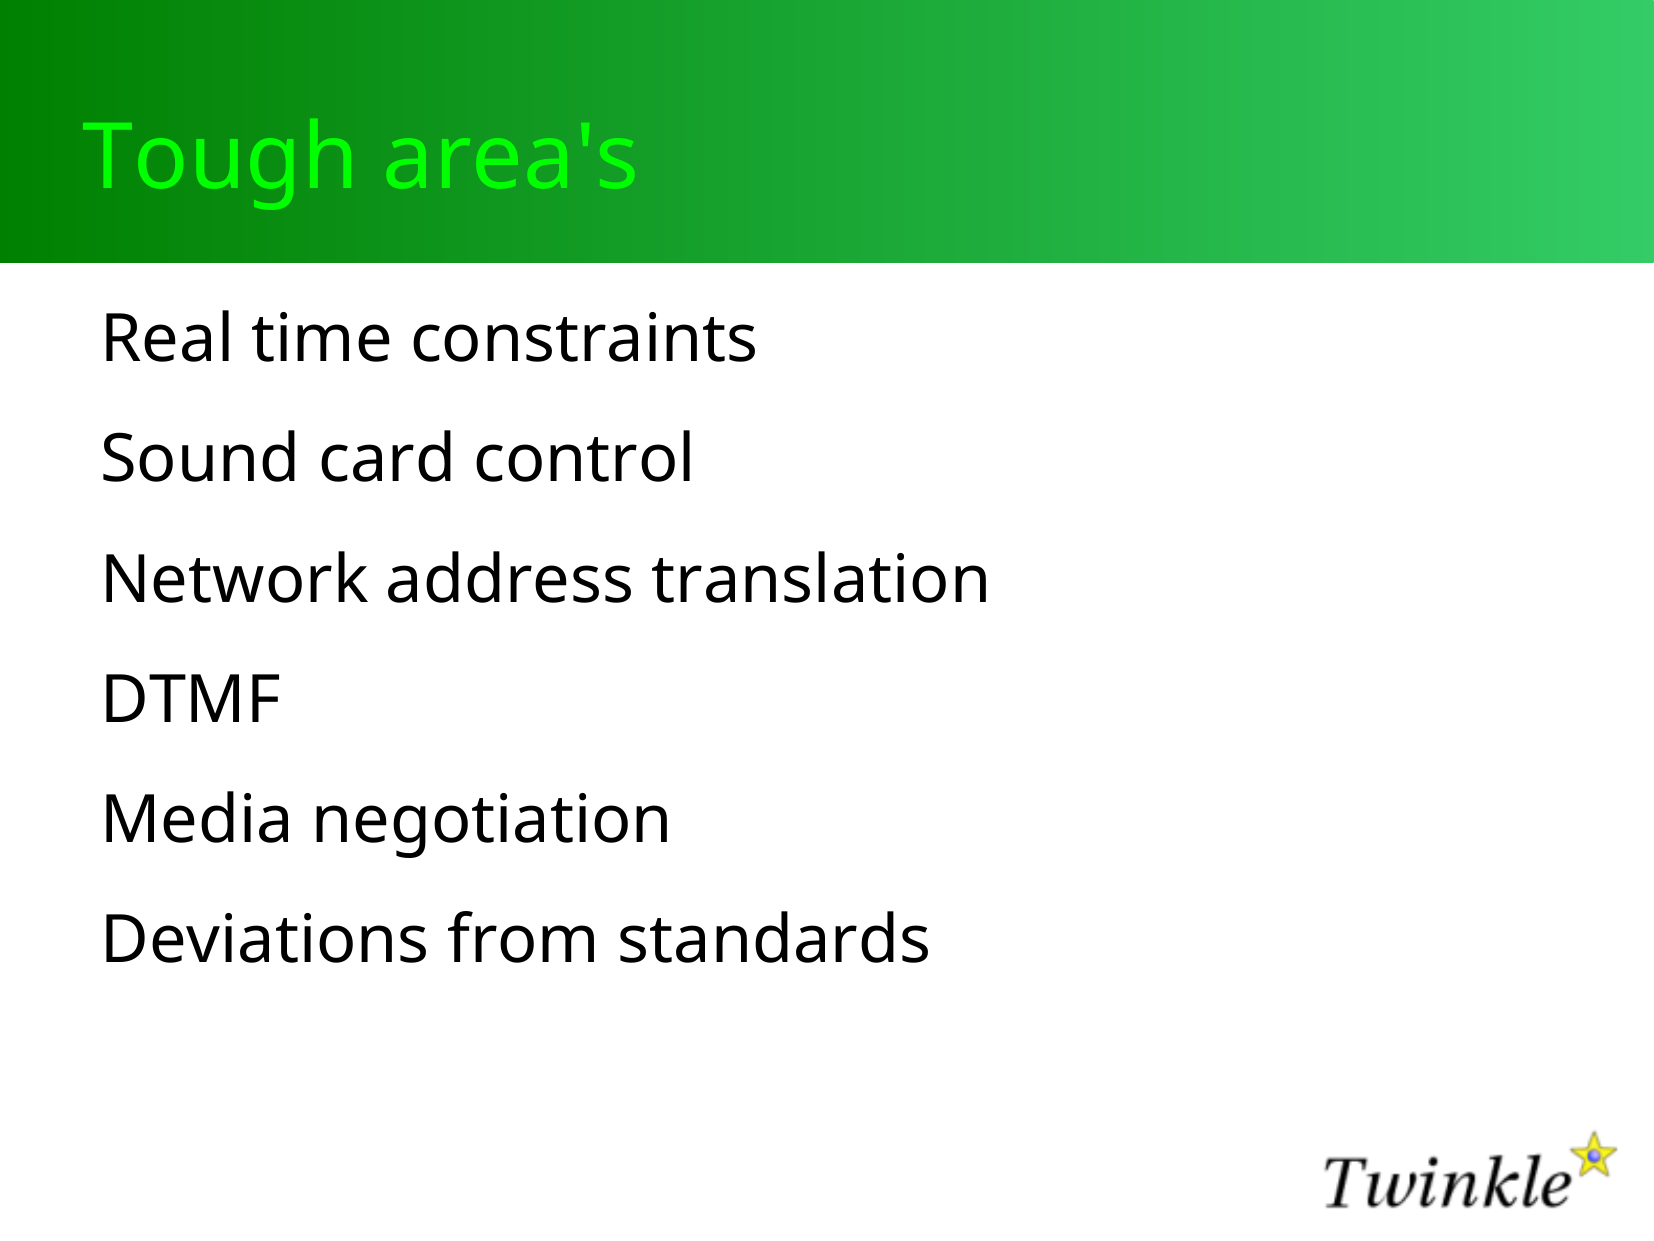

# Tough area's
Real time constraints
Sound card control
Network address translation
DTMF
Media negotiation
Deviations from standards